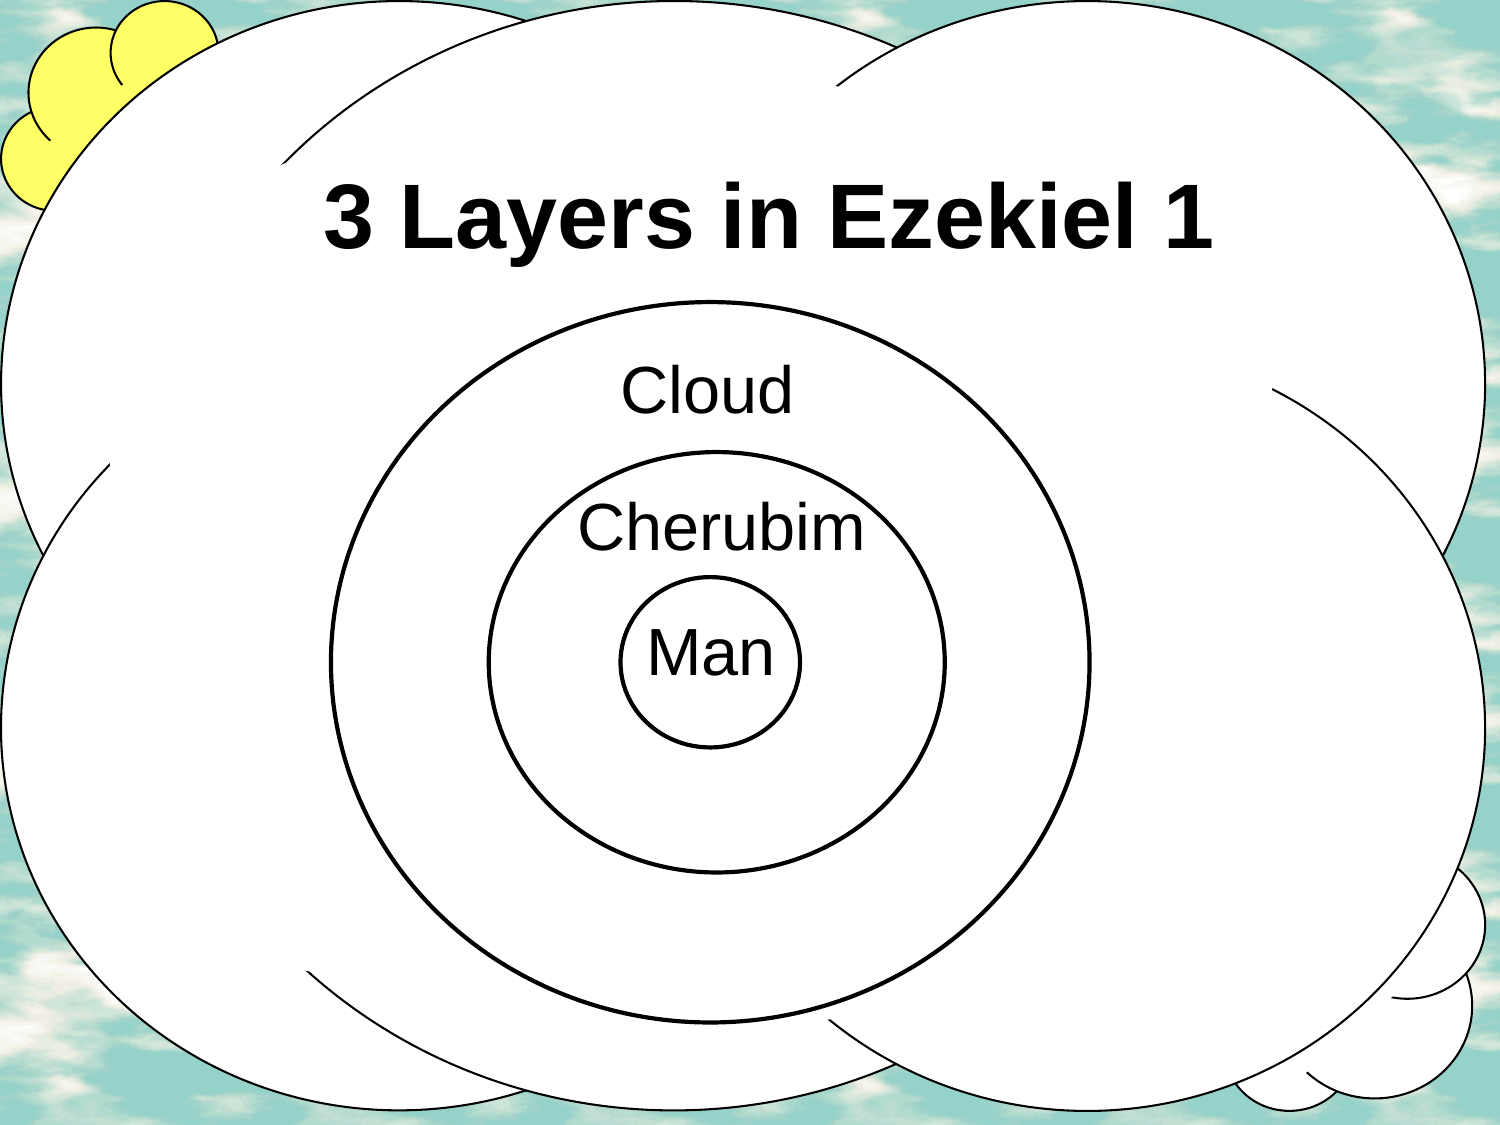

# 3 Layers in Ezekiel 1
Cloud
Cherubim
Man